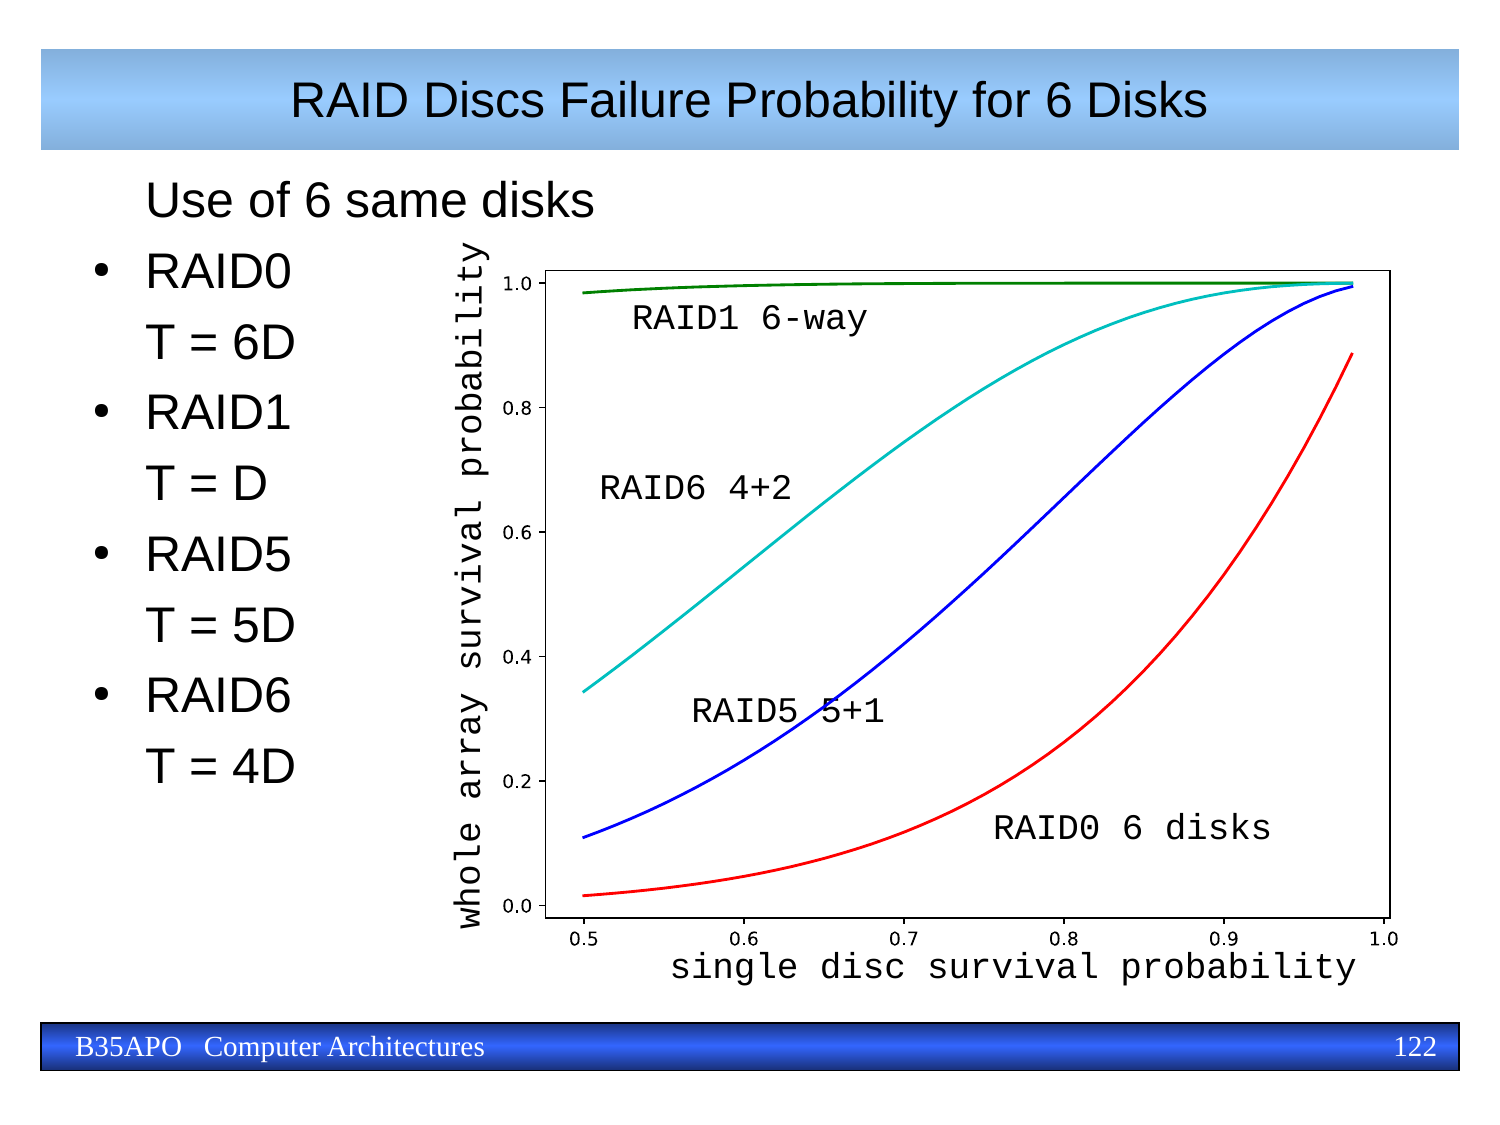

# RAID Discs Failure Probability for 6 Disks
Use of 6 same disks
RAID0
T = 6D
RAID1
T = D
RAID5
T = 5D
RAID6
T = 4D
RAID1 6-way
RAID6 4+2
whole array survival probability
RAID5 5+1
RAID0 6 disks
single disc survival probability
B35APO Computer Architectures
122